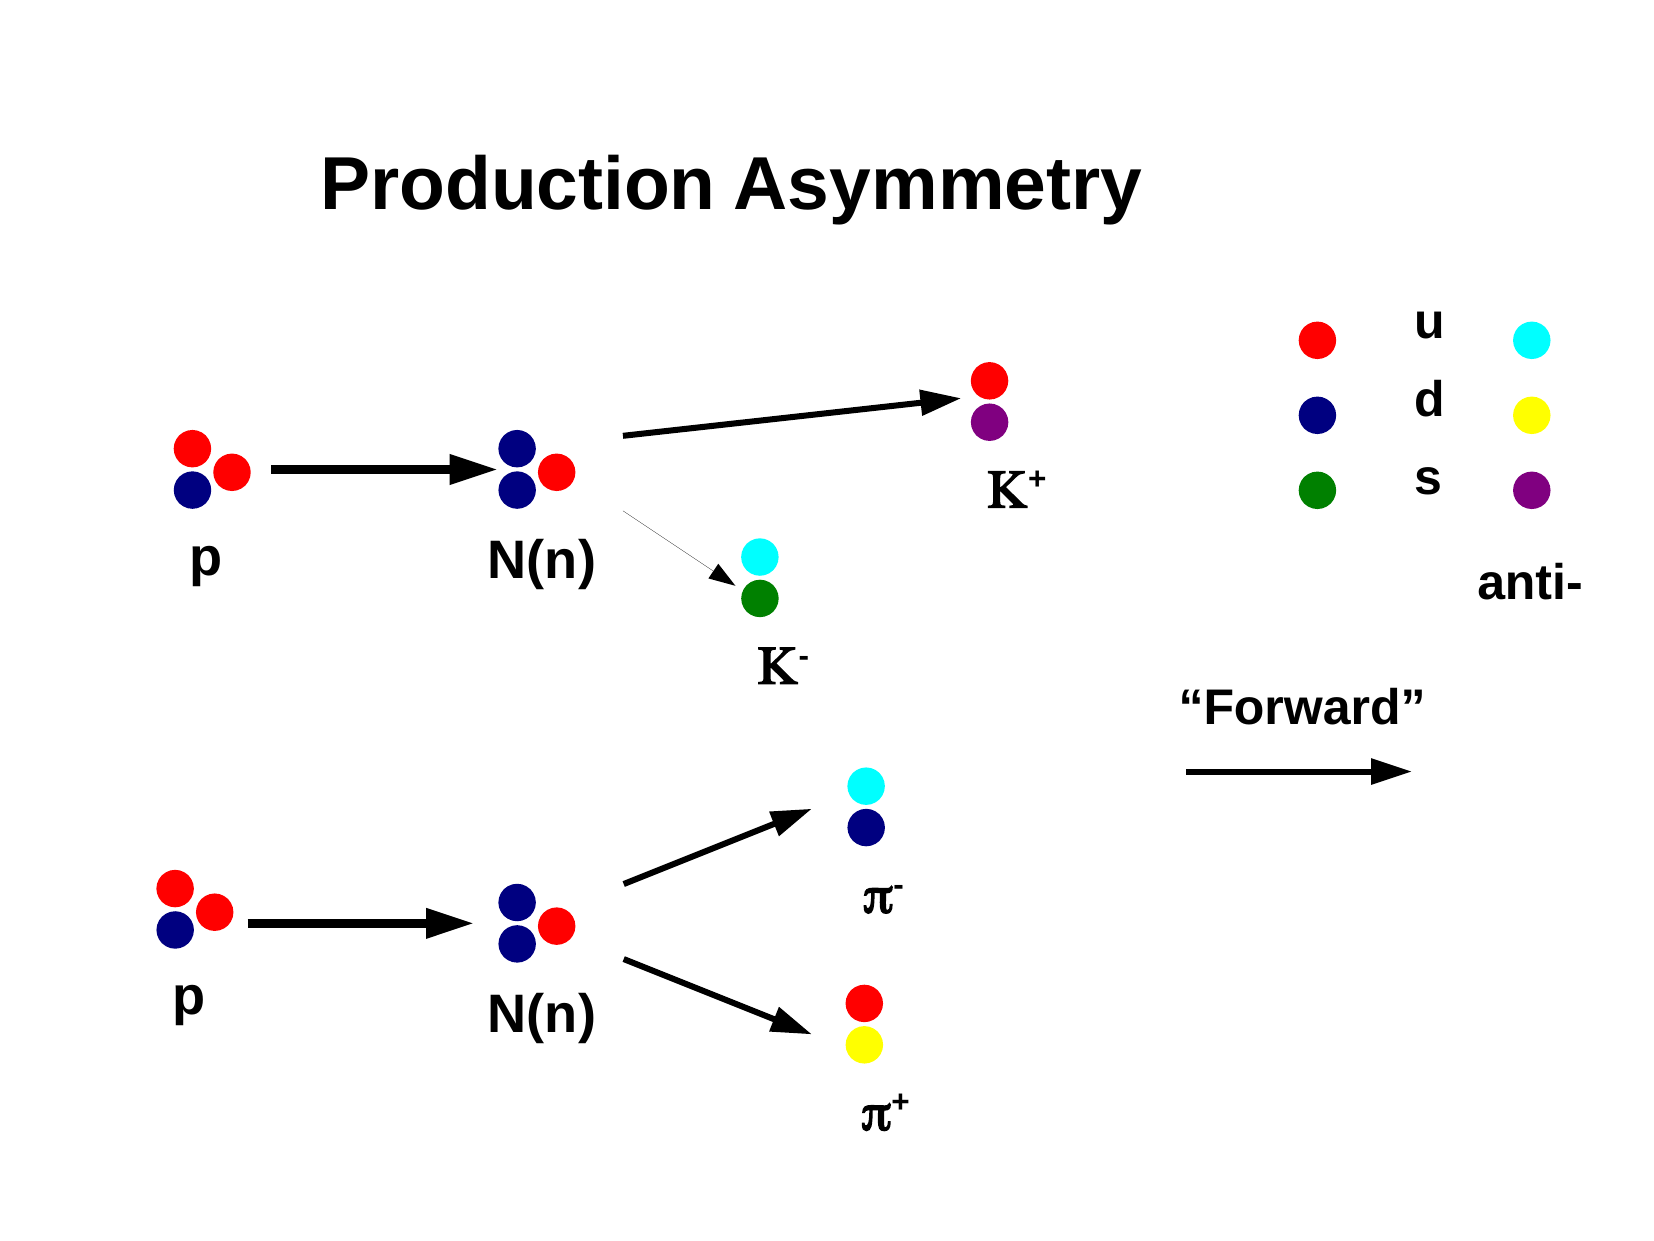

Production Asymmetry
u
s
anti-
K+
d
p
N(n)
K-
“Forward”
N(n)
-
p
+